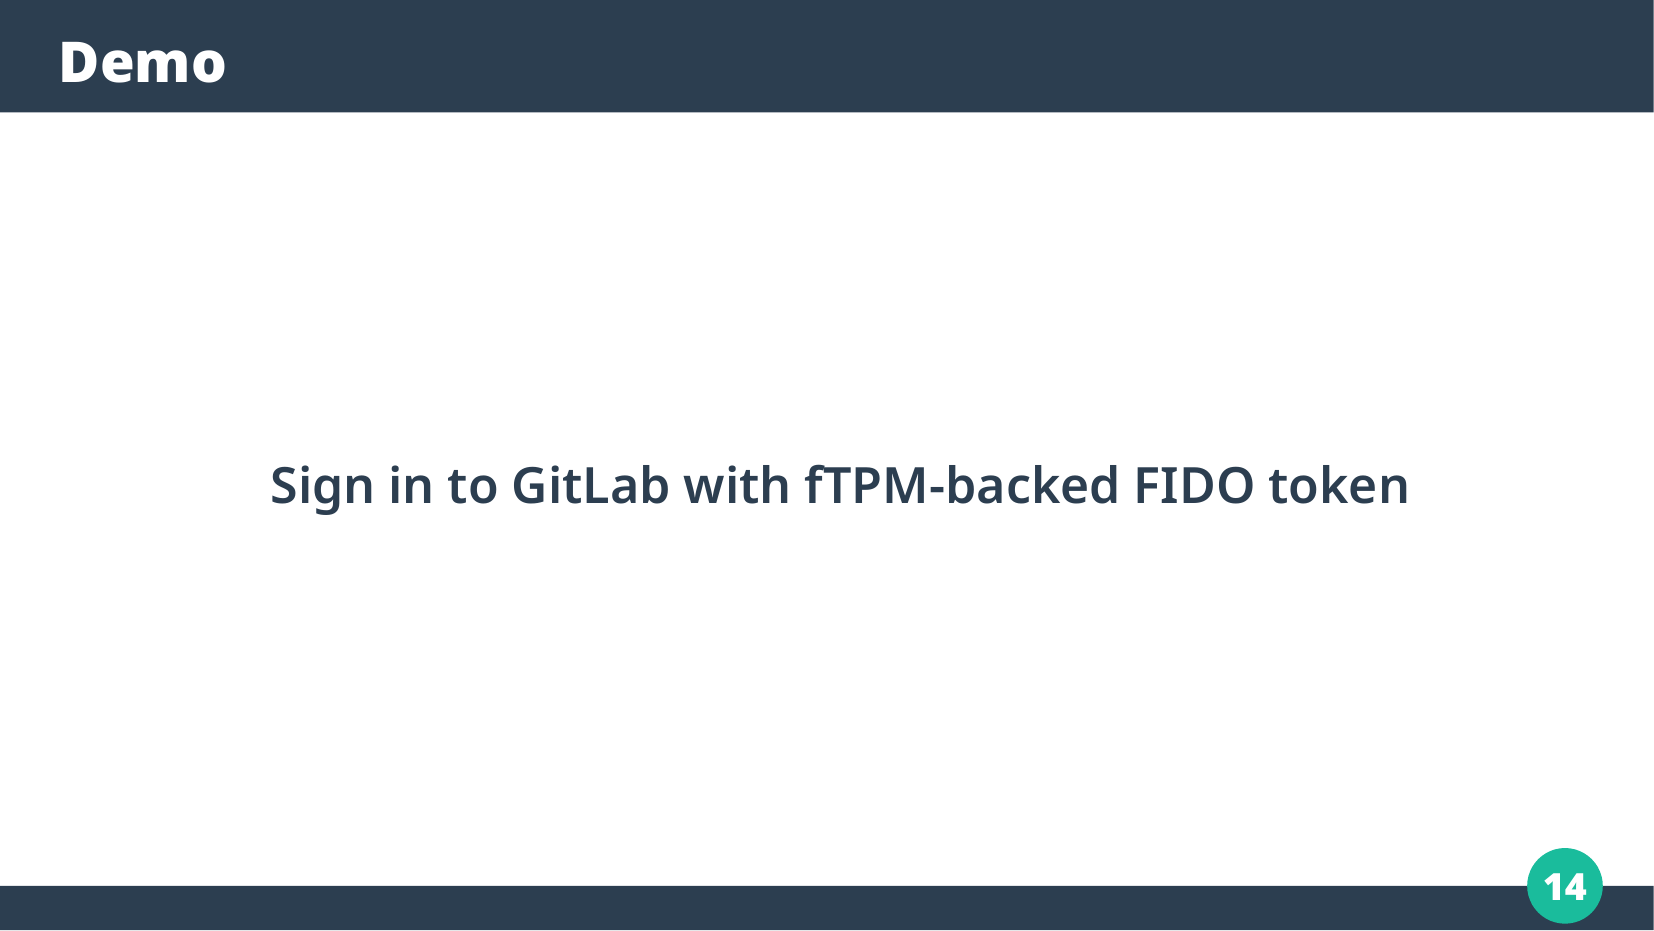

# Demo
Sign in to GitLab with fTPM-backed FIDO token